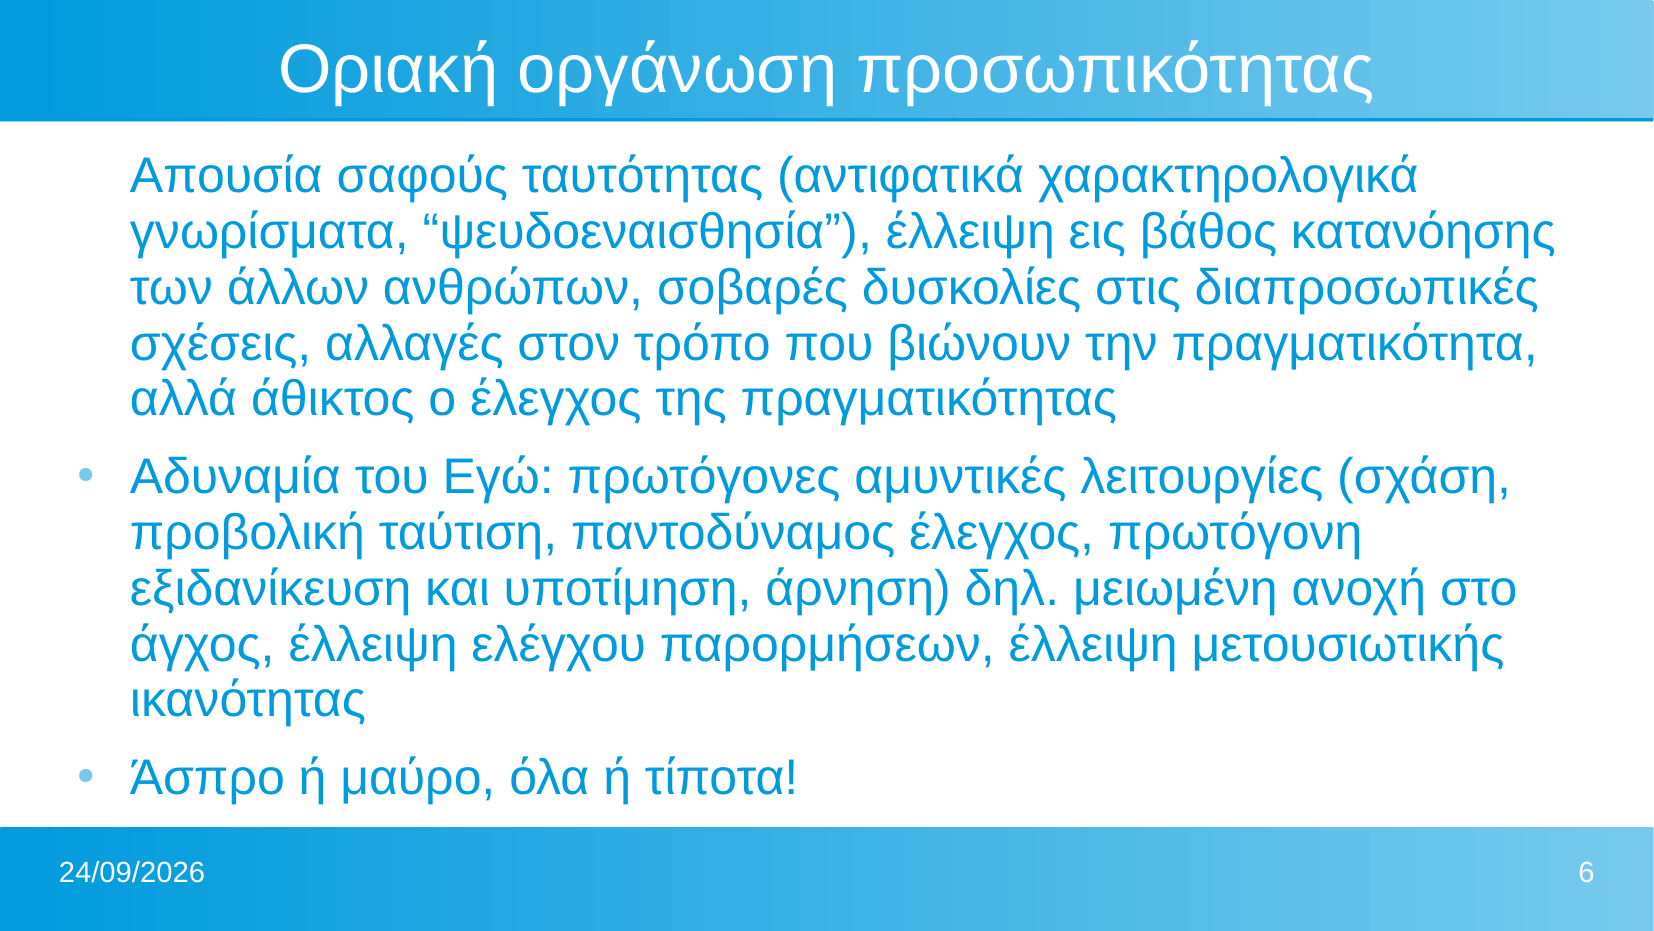

# Οριακή οργάνωση προσωπικότητας
Απουσία σαφούς ταυτότητας (αντιφατικά χαρακτηρολογικά γνωρίσματα, “ψευδοεναισθησία”), έλλειψη εις βάθος κατανόησης των άλλων ανθρώπων, σοβαρές δυσκολίες στις διαπροσωπικές σχέσεις, αλλαγές στον τρόπο που βιώνουν την πραγματικότητα, αλλά άθικτος ο έλεγχος της πραγματικότητας
Αδυναμία του Εγώ: πρωτόγονες αμυντικές λειτουργίες (σχάση, προβολική ταύτιση, παντοδύναμος έλεγχος, πρωτόγονη εξιδανίκευση και υποτίμηση, άρνηση) δηλ. μειωμένη ανοχή στο άγχος, έλλειψη ελέγχου παρορμήσεων, έλλειψη μετουσιωτικής ικανότητας
Άσπρο ή μαύρο, όλα ή τίποτα!
6